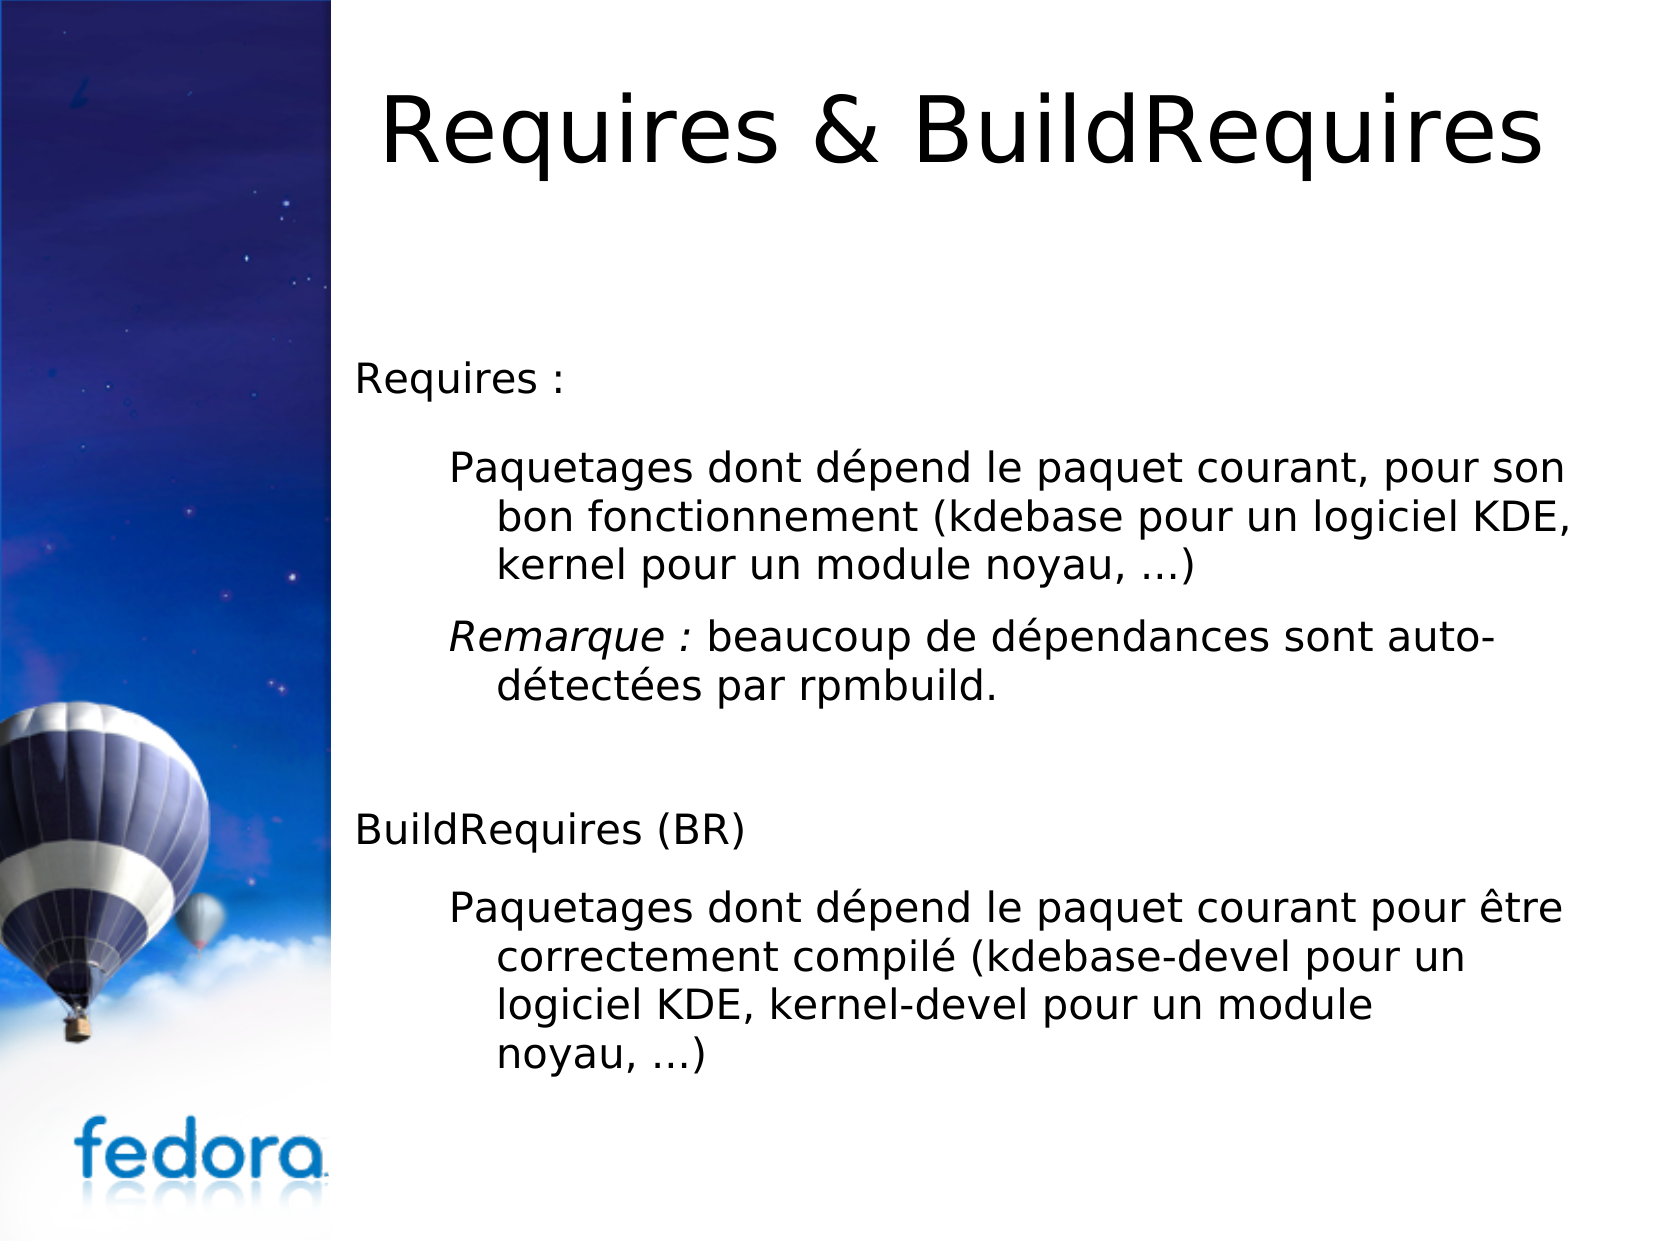

Requires & BuildRequires
# Requires :
Paquetages dont dépend le paquet courant, pour son bon fonctionnement (kdebase pour un logiciel KDE, kernel pour un module noyau, ...)
Remarque : beaucoup de dépendances sont auto-détectées par rpmbuild.
BuildRequires (BR)
Paquetages dont dépend le paquet courant pour être correctement compilé (kdebase-devel pour un logiciel KDE, kernel-devel pour un module noyau, ...)